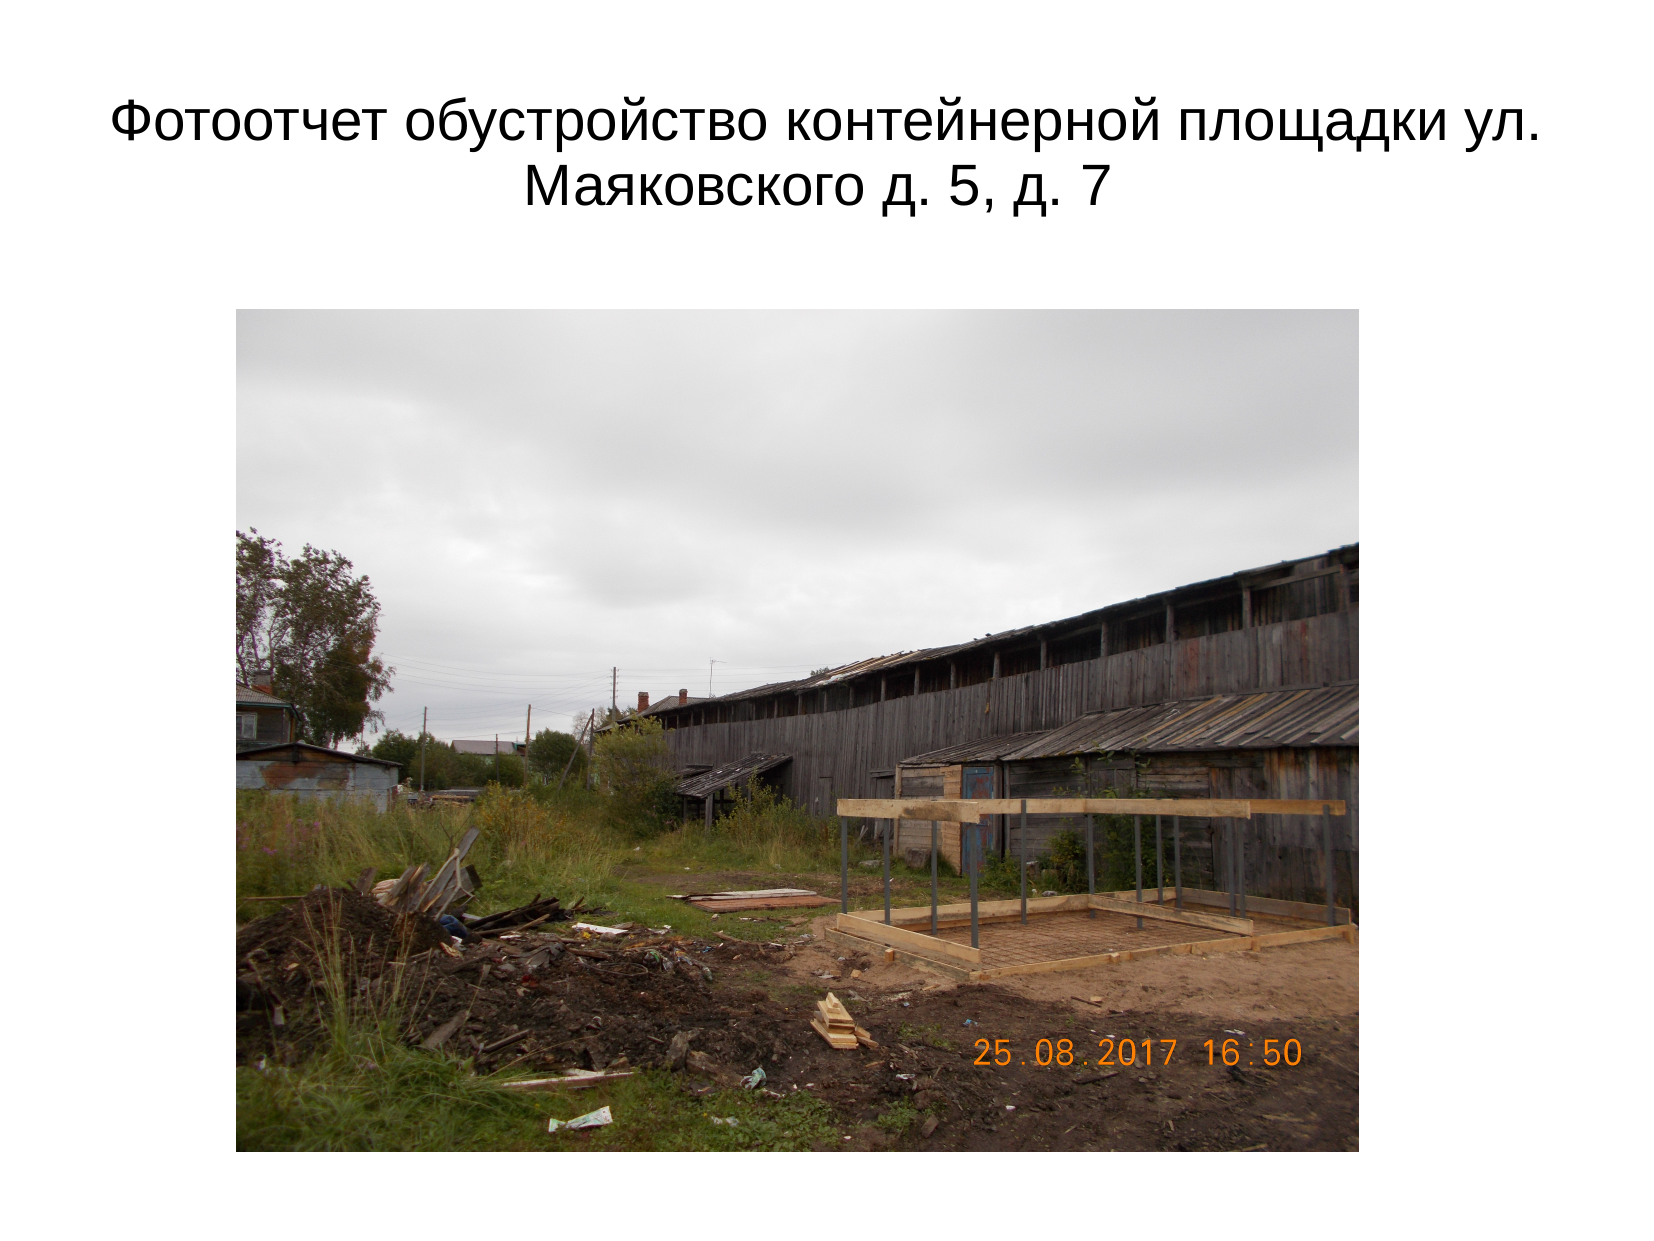

# Фотоотчет обустройство контейнерной площадки ул. Маяковского д. 5, д. 7